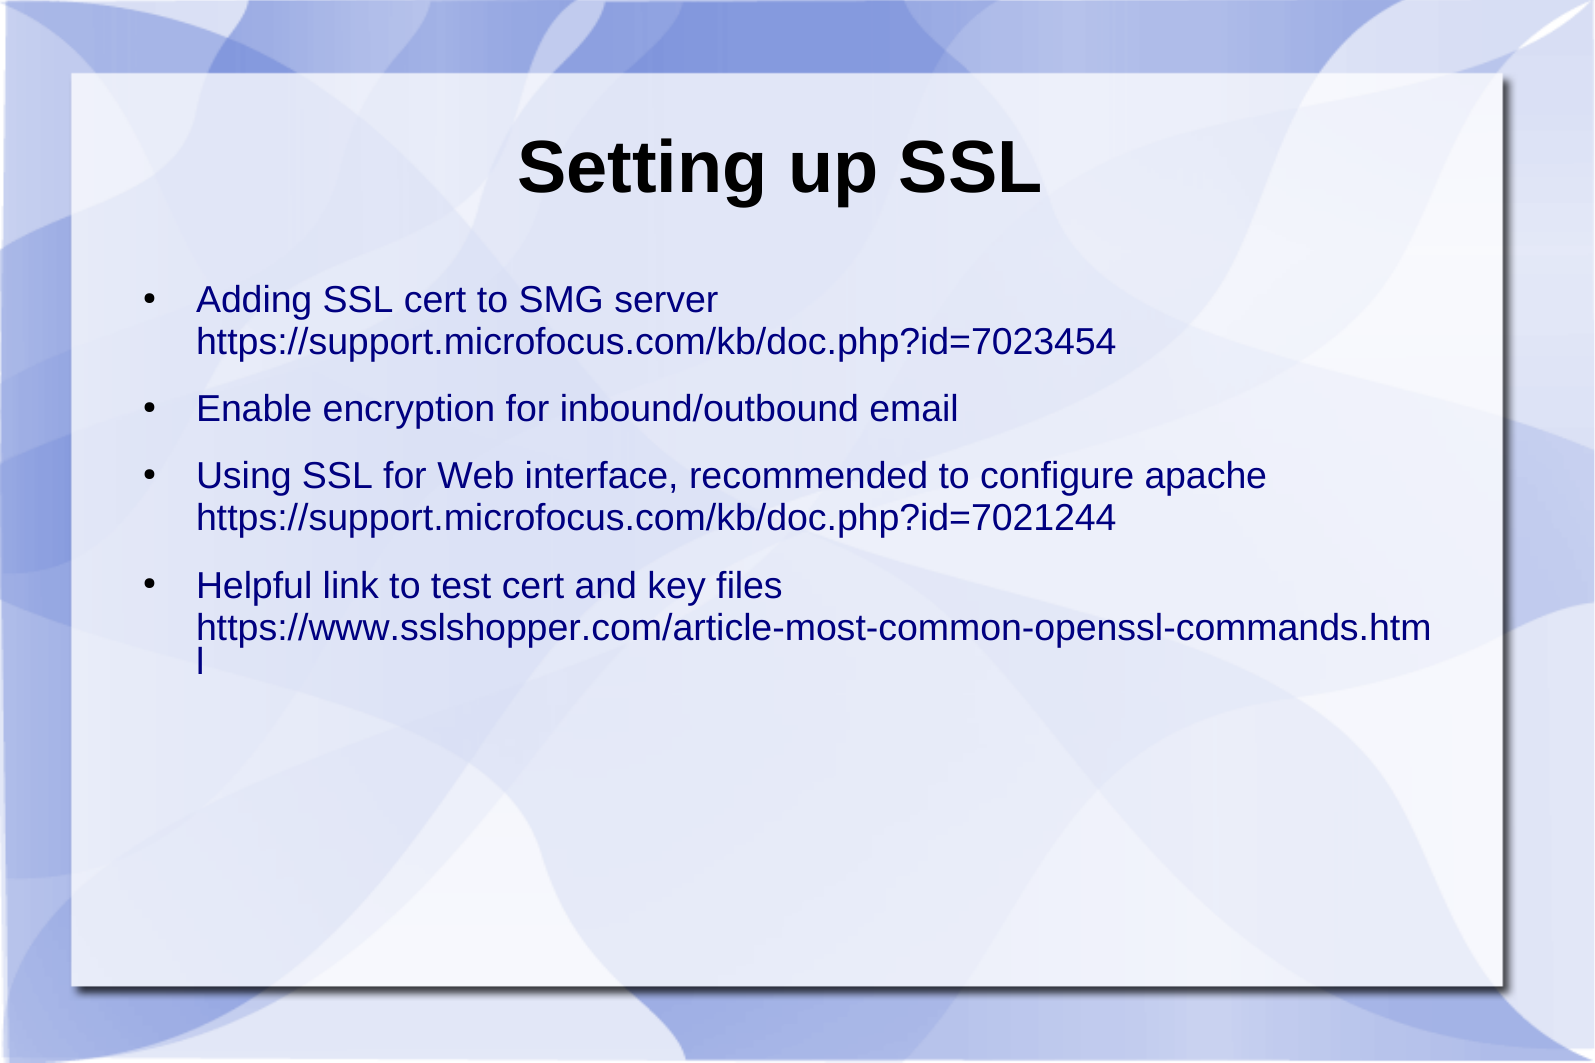

# Setting up SSL
Adding SSL cert to SMG server https://support.microfocus.com/kb/doc.php?id=7023454
Enable encryption for inbound/outbound email
Using SSL for Web interface, recommended to configure apache https://support.microfocus.com/kb/doc.php?id=7021244
Helpful link to test cert and key files https://www.sslshopper.com/article-most-common-openssl-commands.html